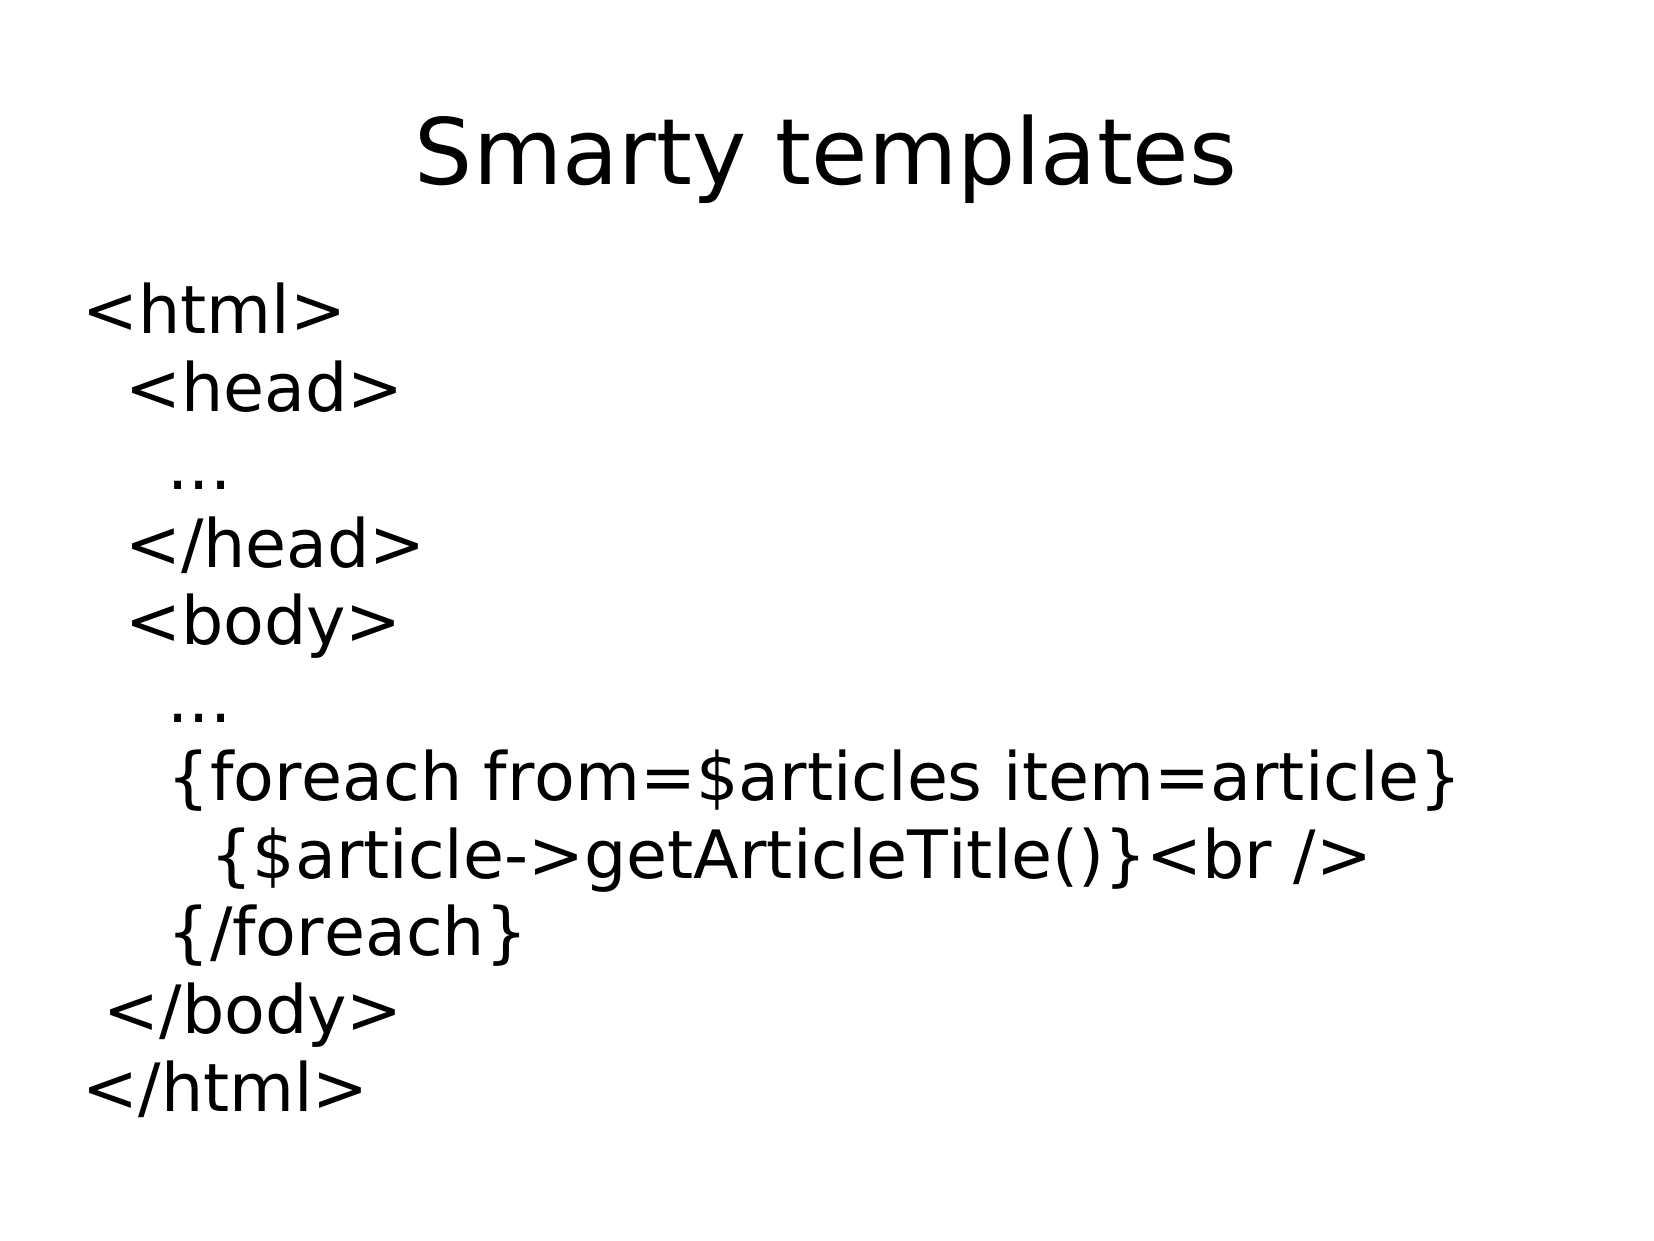

# Smarty templates
<html>
 <head>
 ...
 </head>
 <body>
 ...
 {foreach from=$articles item=article}
 {$article->getArticleTitle()}<br />
 {/foreach}
 </body>
</html>